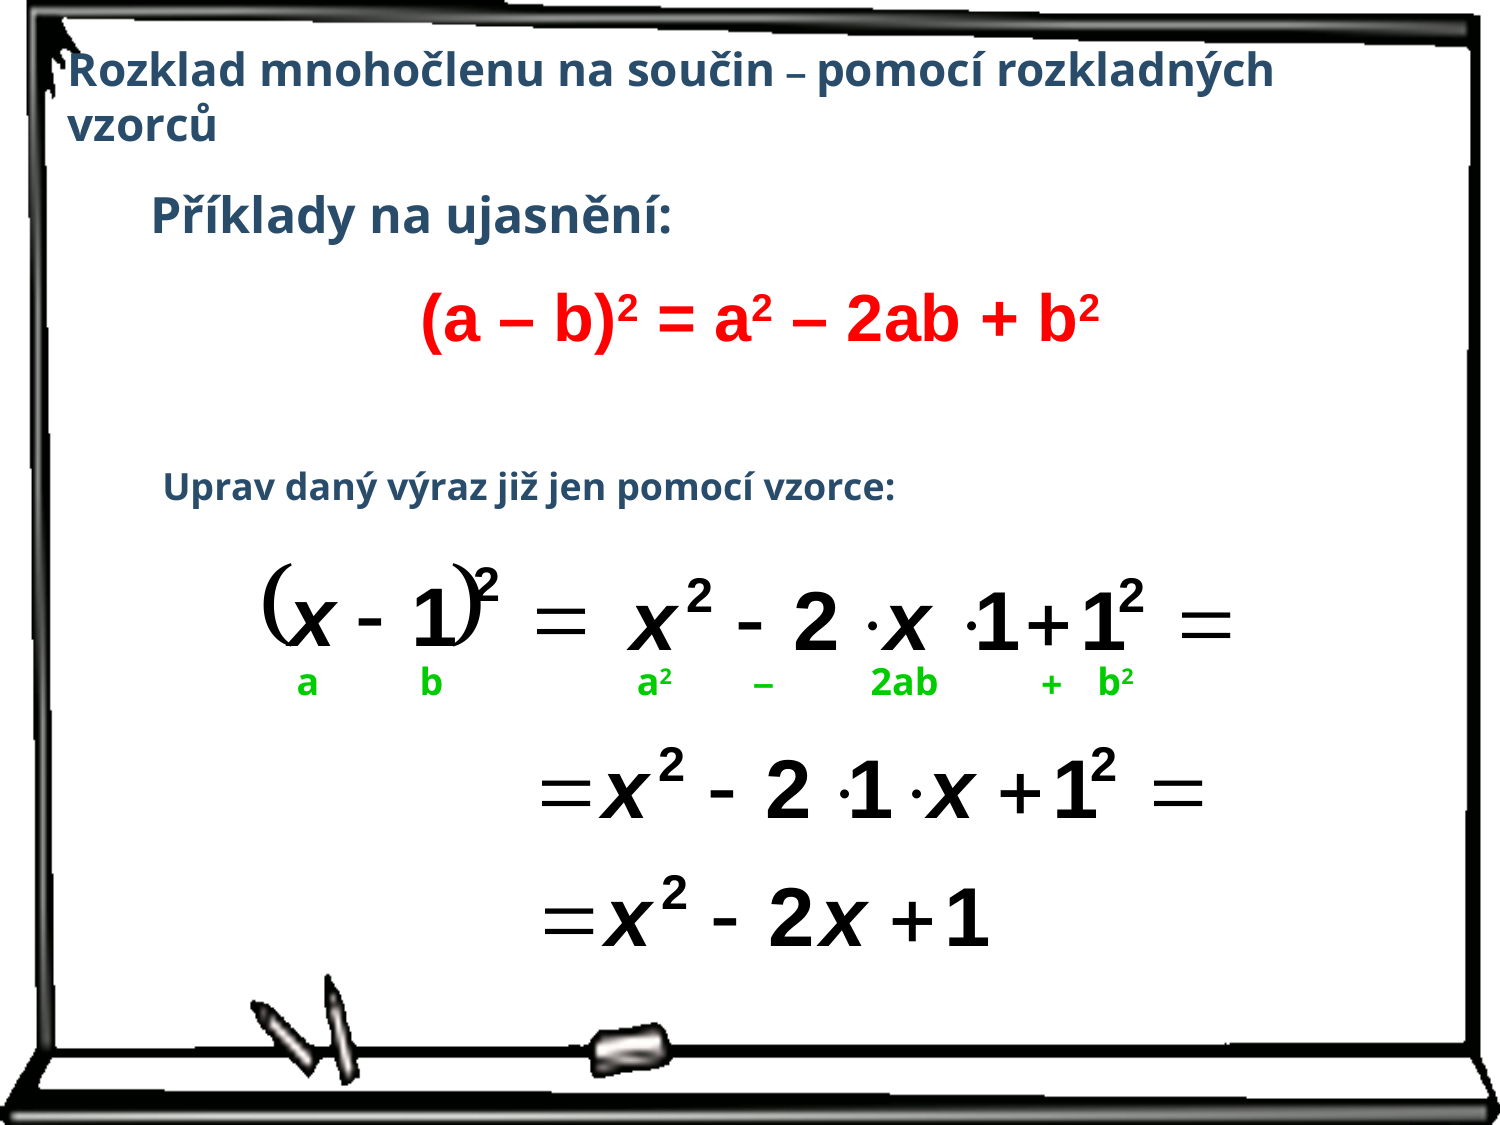

Rozklad mnohočlenu na součin – pomocí rozkladných vzorců
Příklady na ujasnění:
(a – b)2 = a2 – 2ab + b2
Uprav daný výraz již jen pomocí vzorce:
a
b
a2
2ab
b2
–
+